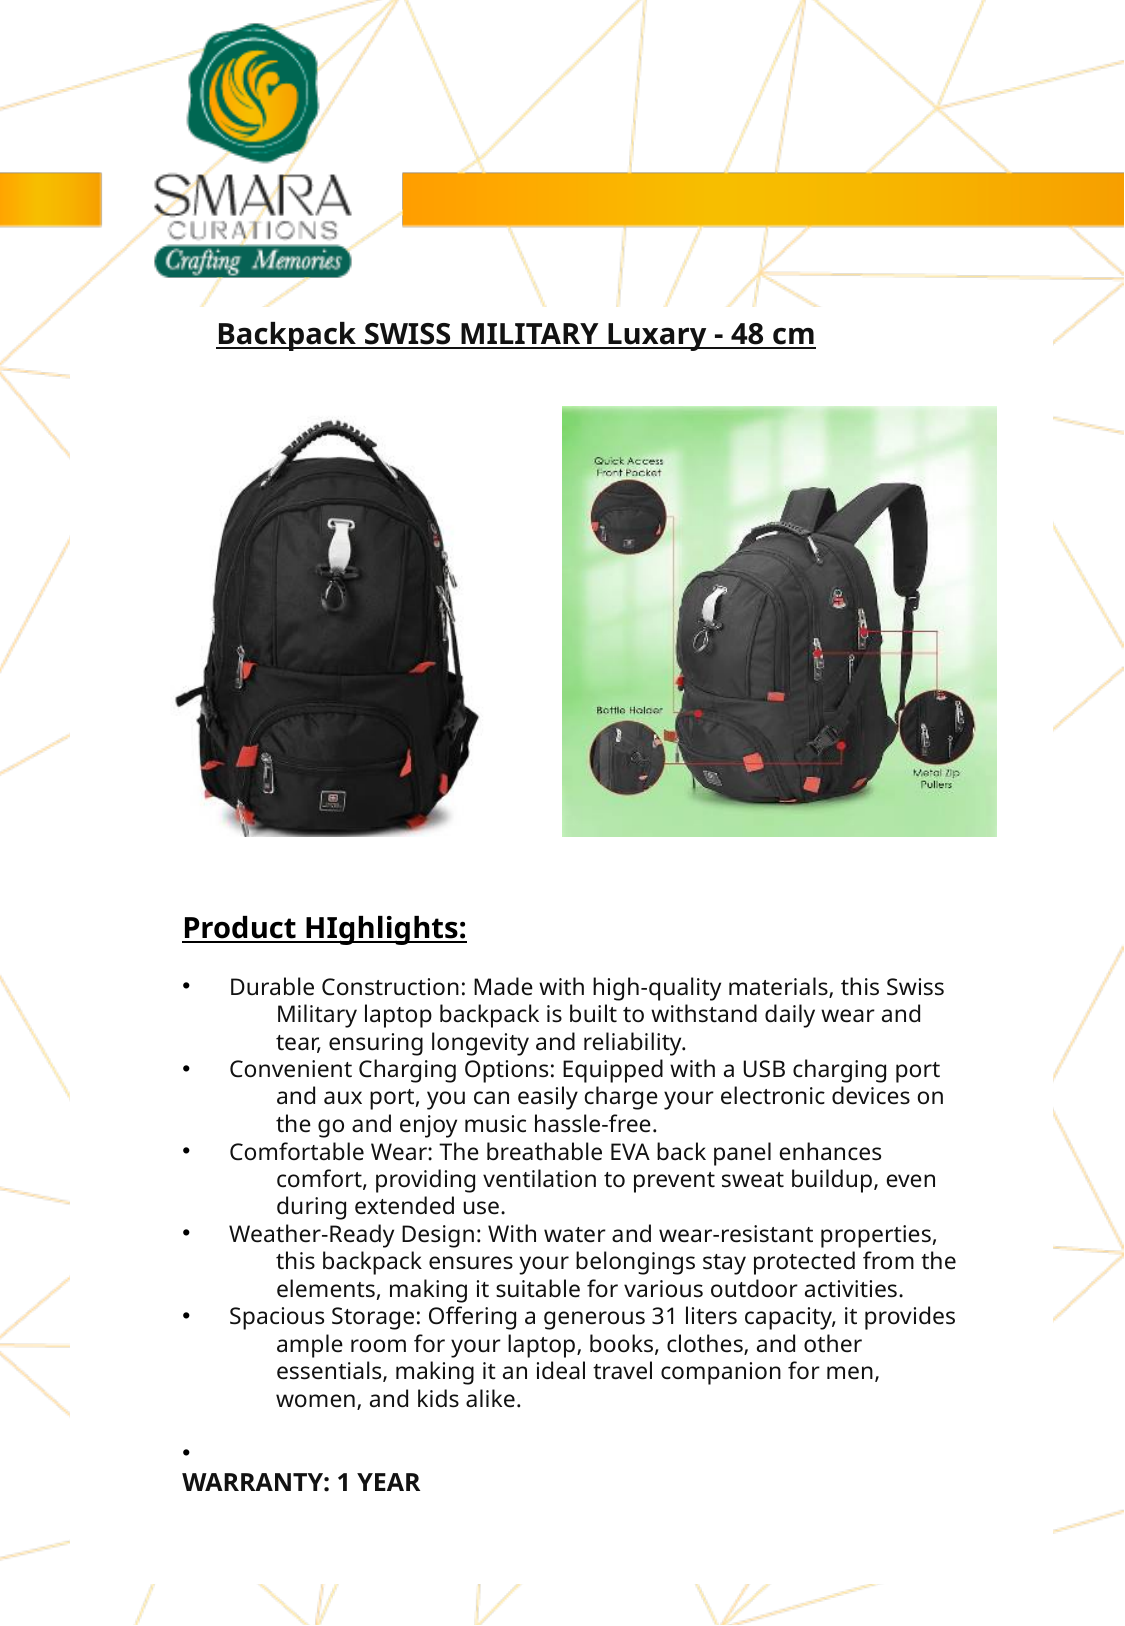

Backpack SWISS MILITARY Luxary - 48 cm
Product HIghlights:
Durable Construction: Made with high-quality materials, this Swiss Military laptop backpack is built to withstand daily wear and tear, ensuring longevity and reliability.
Convenient Charging Options: Equipped with a USB charging port and aux port, you can easily charge your electronic devices on the go and enjoy music hassle-free.
Comfortable Wear: The breathable EVA back panel enhances comfort, providing ventilation to prevent sweat buildup, even during extended use.
Weather-Ready Design: With water and wear-resistant properties, this backpack ensures your belongings stay protected from the elements, making it suitable for various outdoor activities.
Spacious Storage: Offering a generous 31 liters capacity, it provides ample room for your laptop, books, clothes, and other essentials, making it an ideal travel companion for men, women, and kids alike.
WARRANTY: 1 YEAR